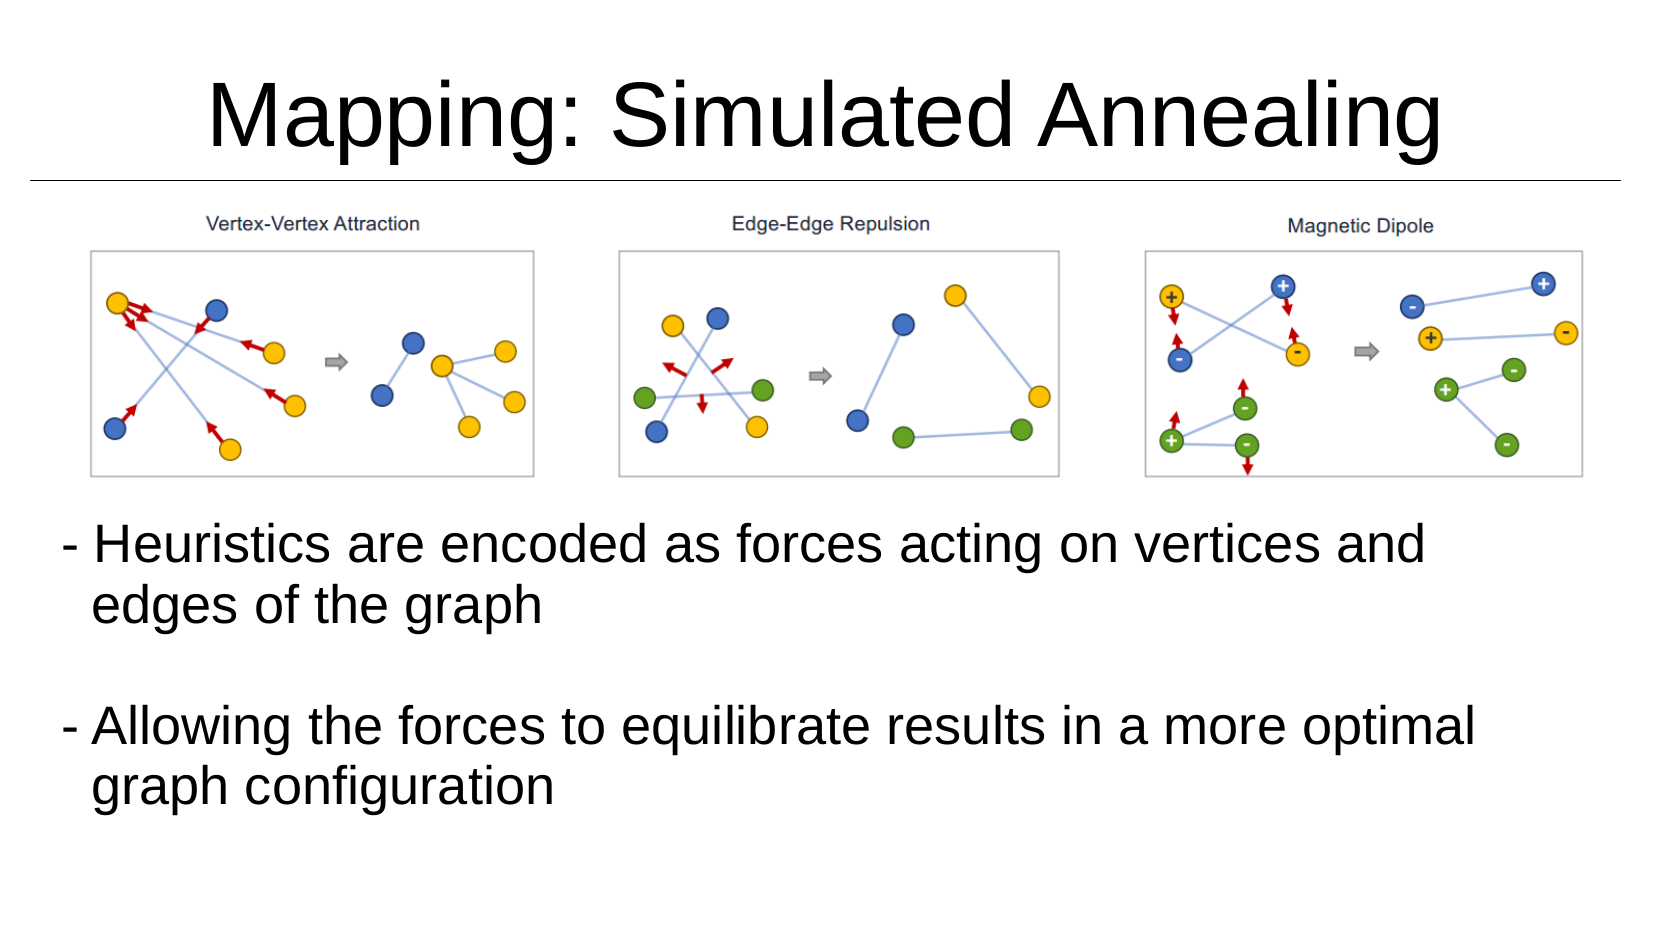

# Mapping: Simulated Annealing
- Heuristics are encoded as forces acting on vertices and edges of the graph
- Allowing the forces to equilibrate results in a more optimal graph configuration